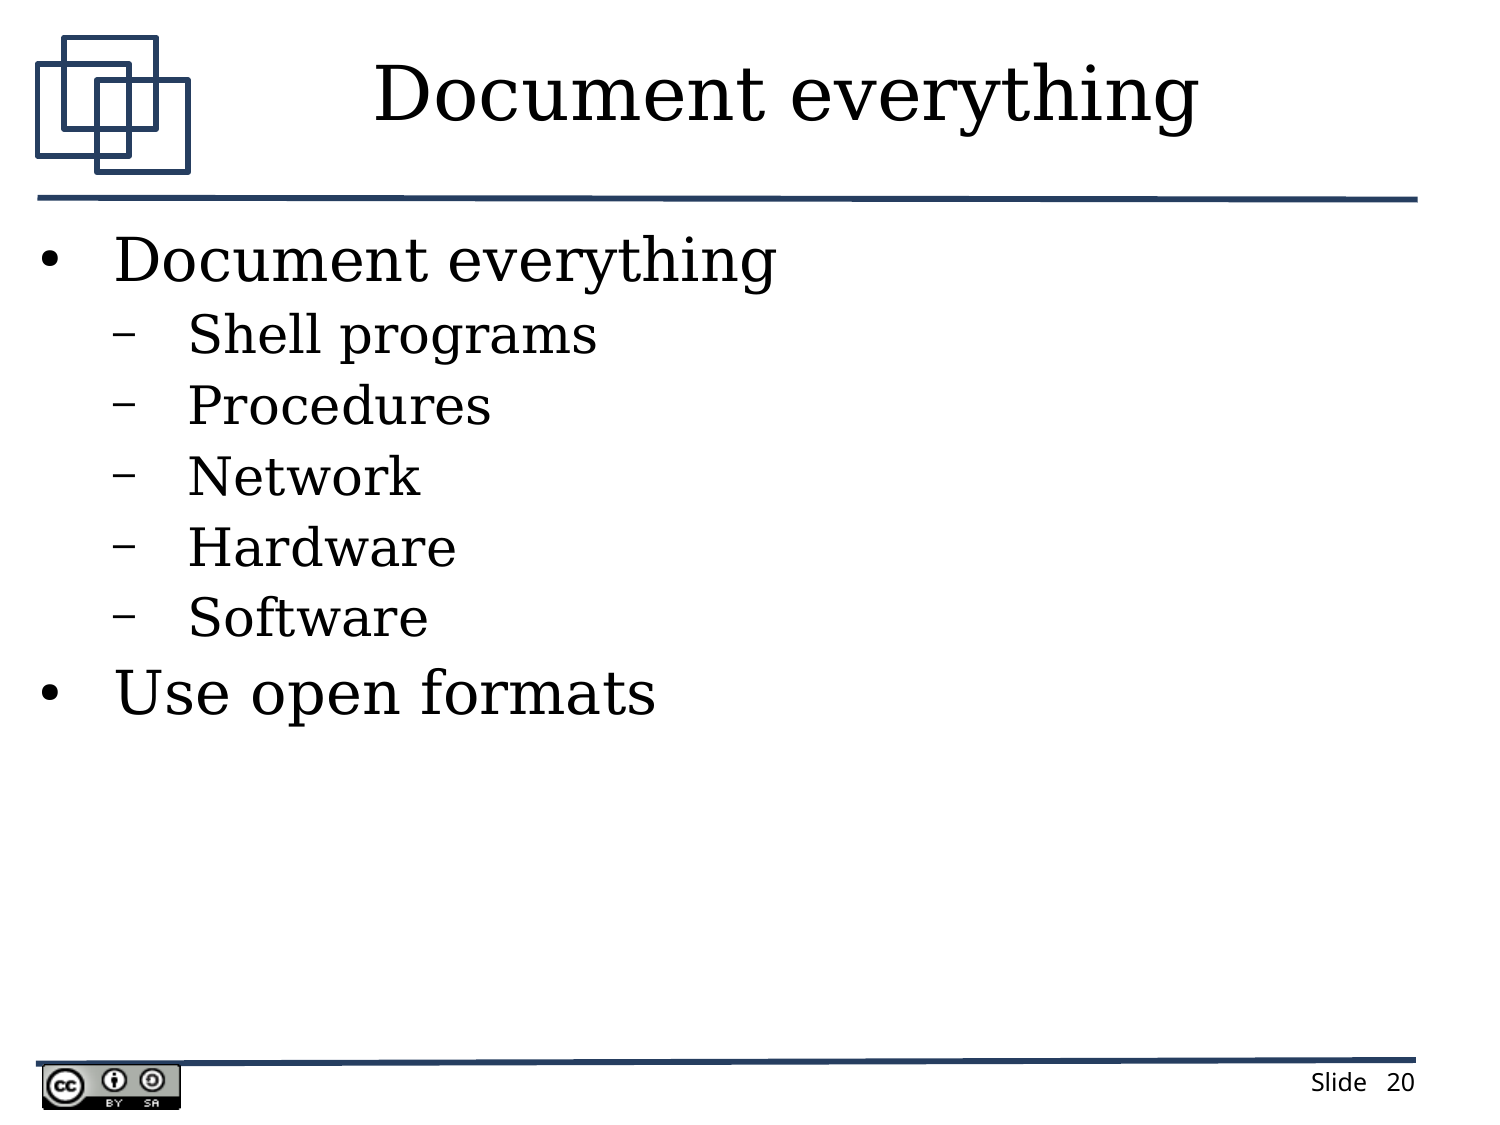

# Document everything
Document everything
Shell programs
Procedures
Network
Hardware
Software
Use open formats